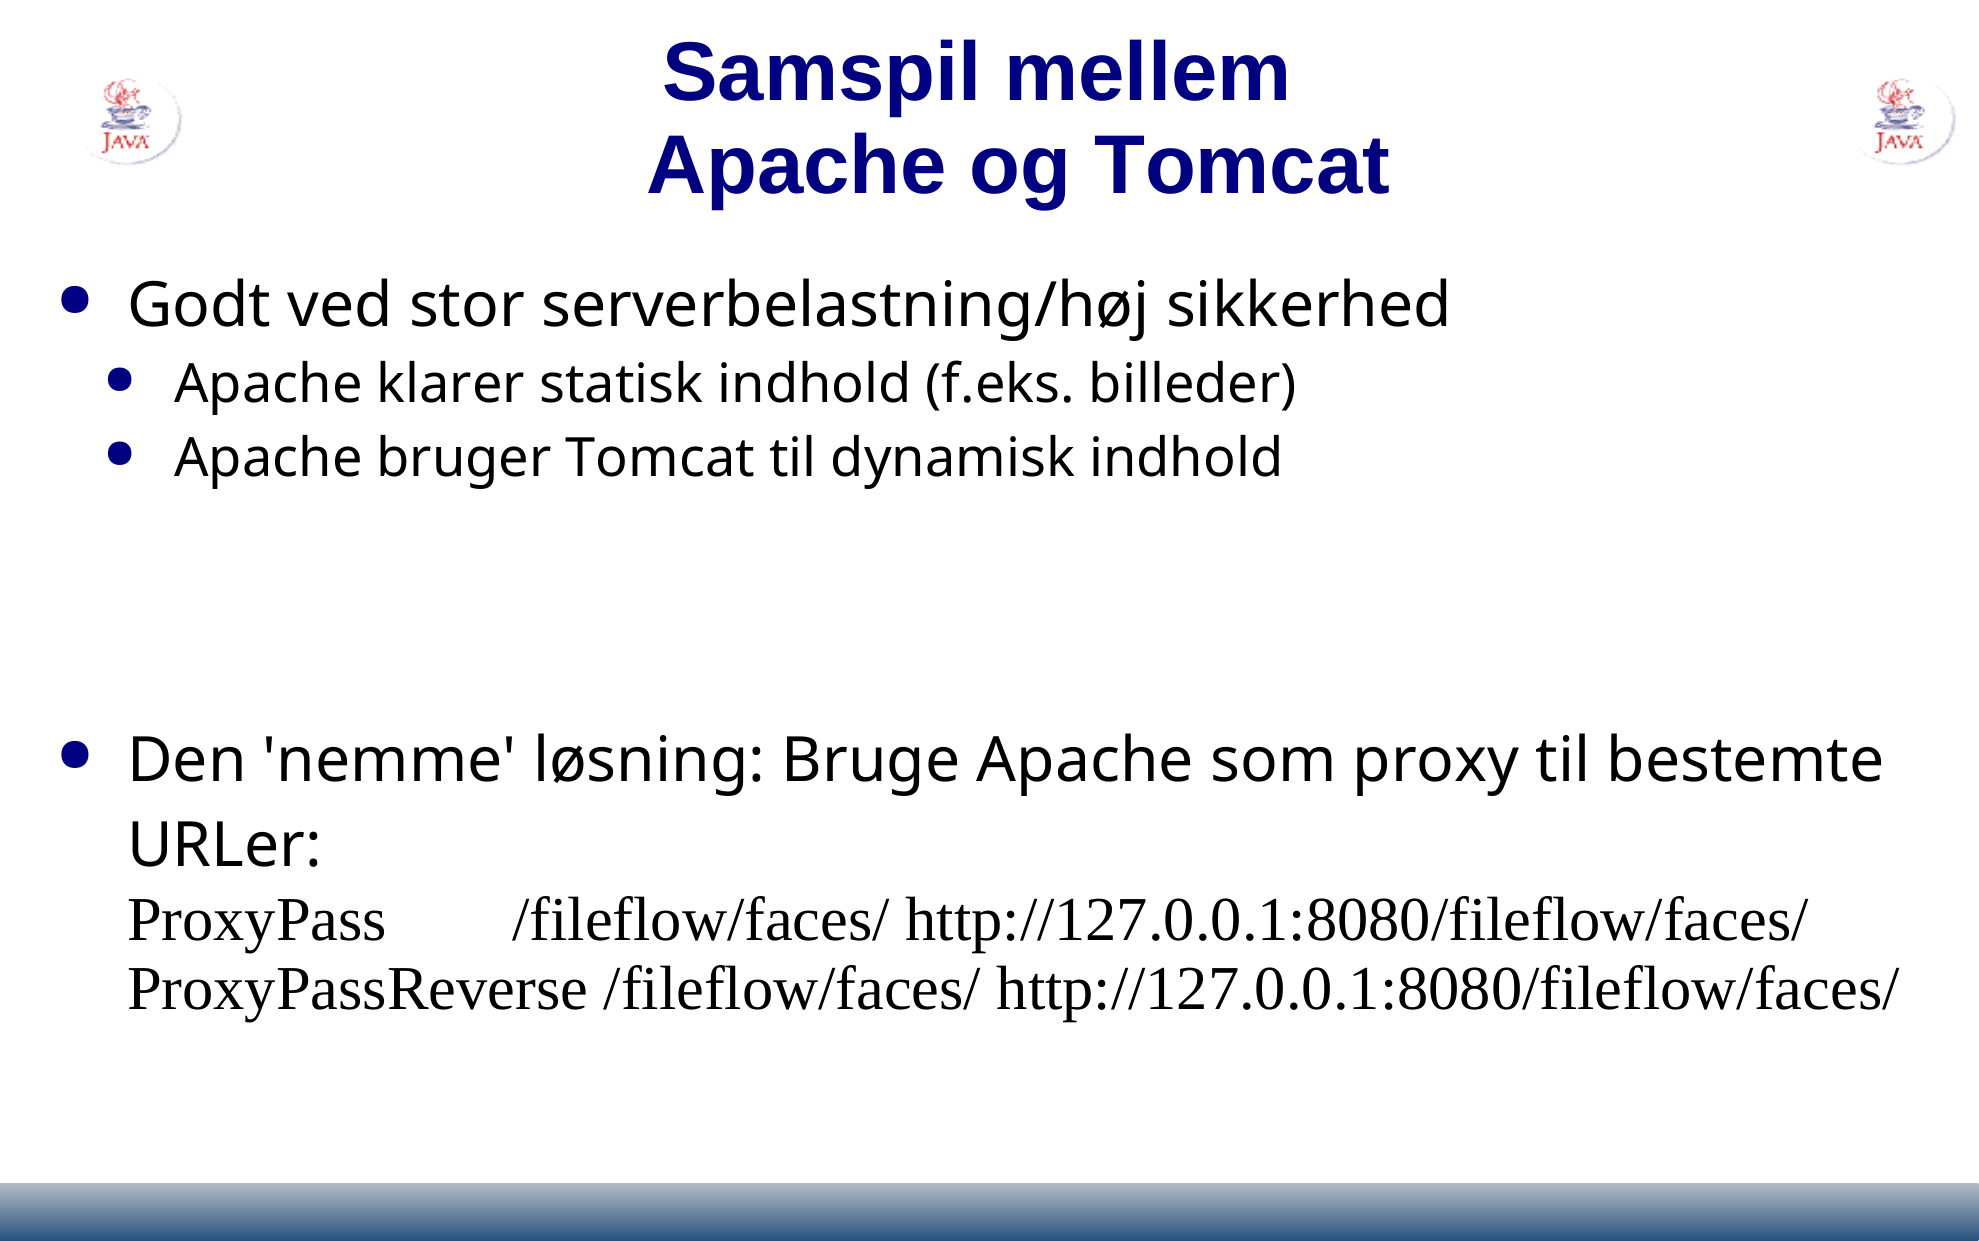

# Samspil mellem Apache og Tomcat
Godt ved stor serverbelastning/høj sikkerhed
Apache klarer statisk indhold (f.eks. billeder)
Apache bruger Tomcat til dynamisk indhold
Den 'nemme' løsning: Bruge Apache som proxy til bestemte URLer:
ProxyPass /fileflow/faces/ http://127.0.0.1:8080/fileflow/faces/
ProxyPassReverse /fileflow/faces/ http://127.0.0.1:8080/fileflow/faces/